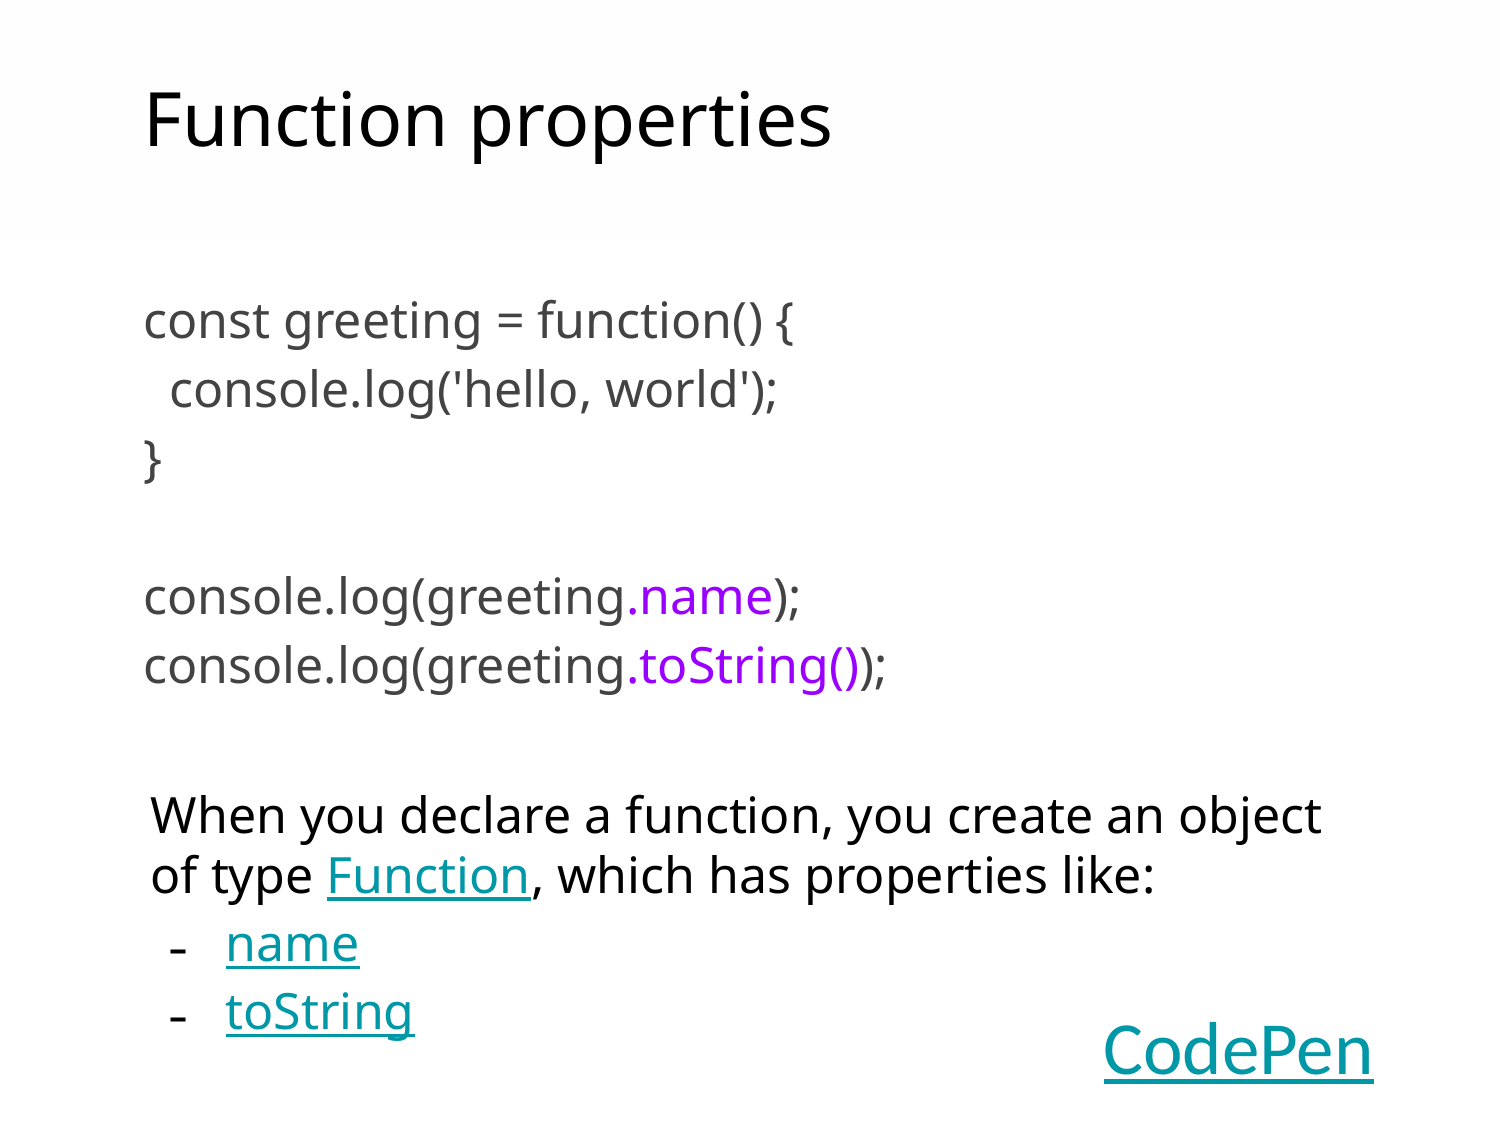

# Function properties
const greeting = function() {
 console.log('hello, world');
}
console.log(greeting.name);
console.log(greeting.toString());
When you declare a function, you create an object of type Function, which has properties like:
name
toString
CodePen